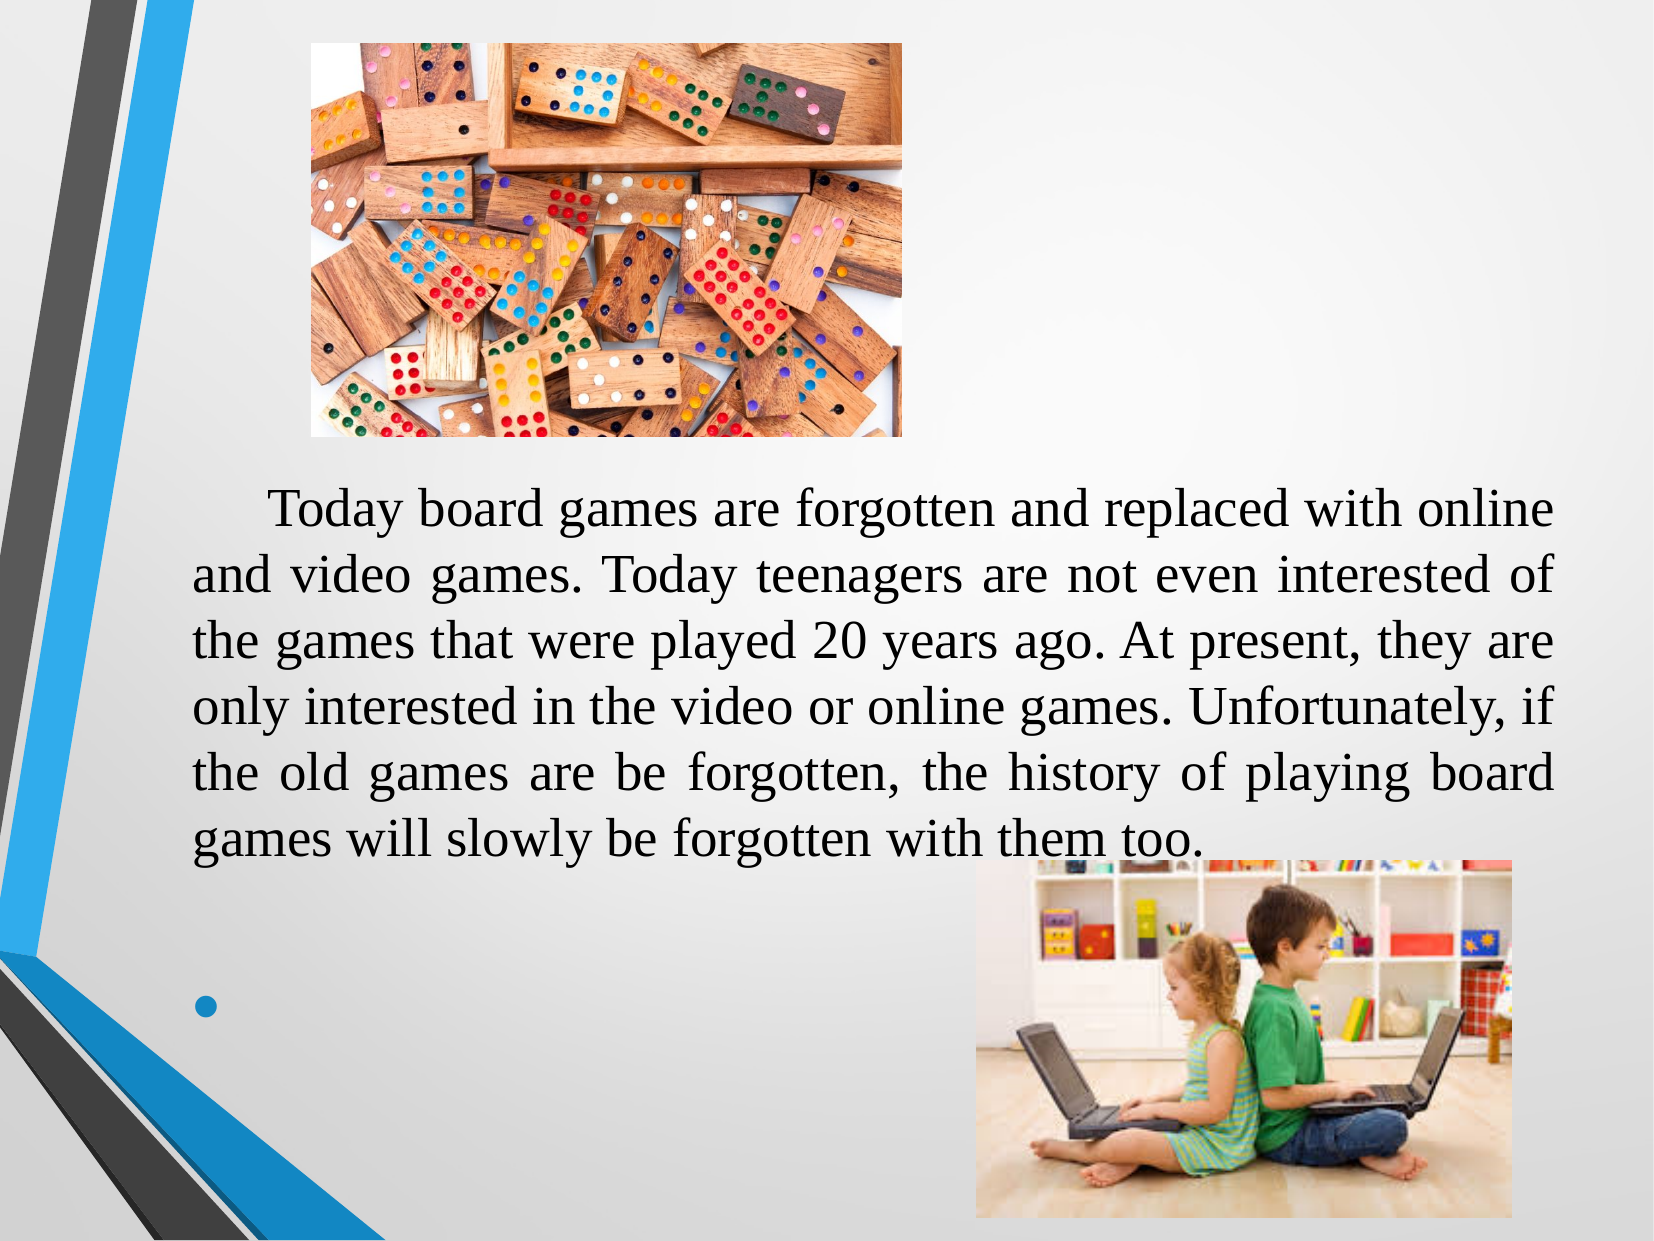

# Today board games are forgotten and replaced with online and video games. Today teenagers are not even interested of the games that were played 20 years ago. At present, they are only interested in the video or online games. Unfortunately, if the old games are be forgotten, the history of playing board games will slowly be forgotten with them too.